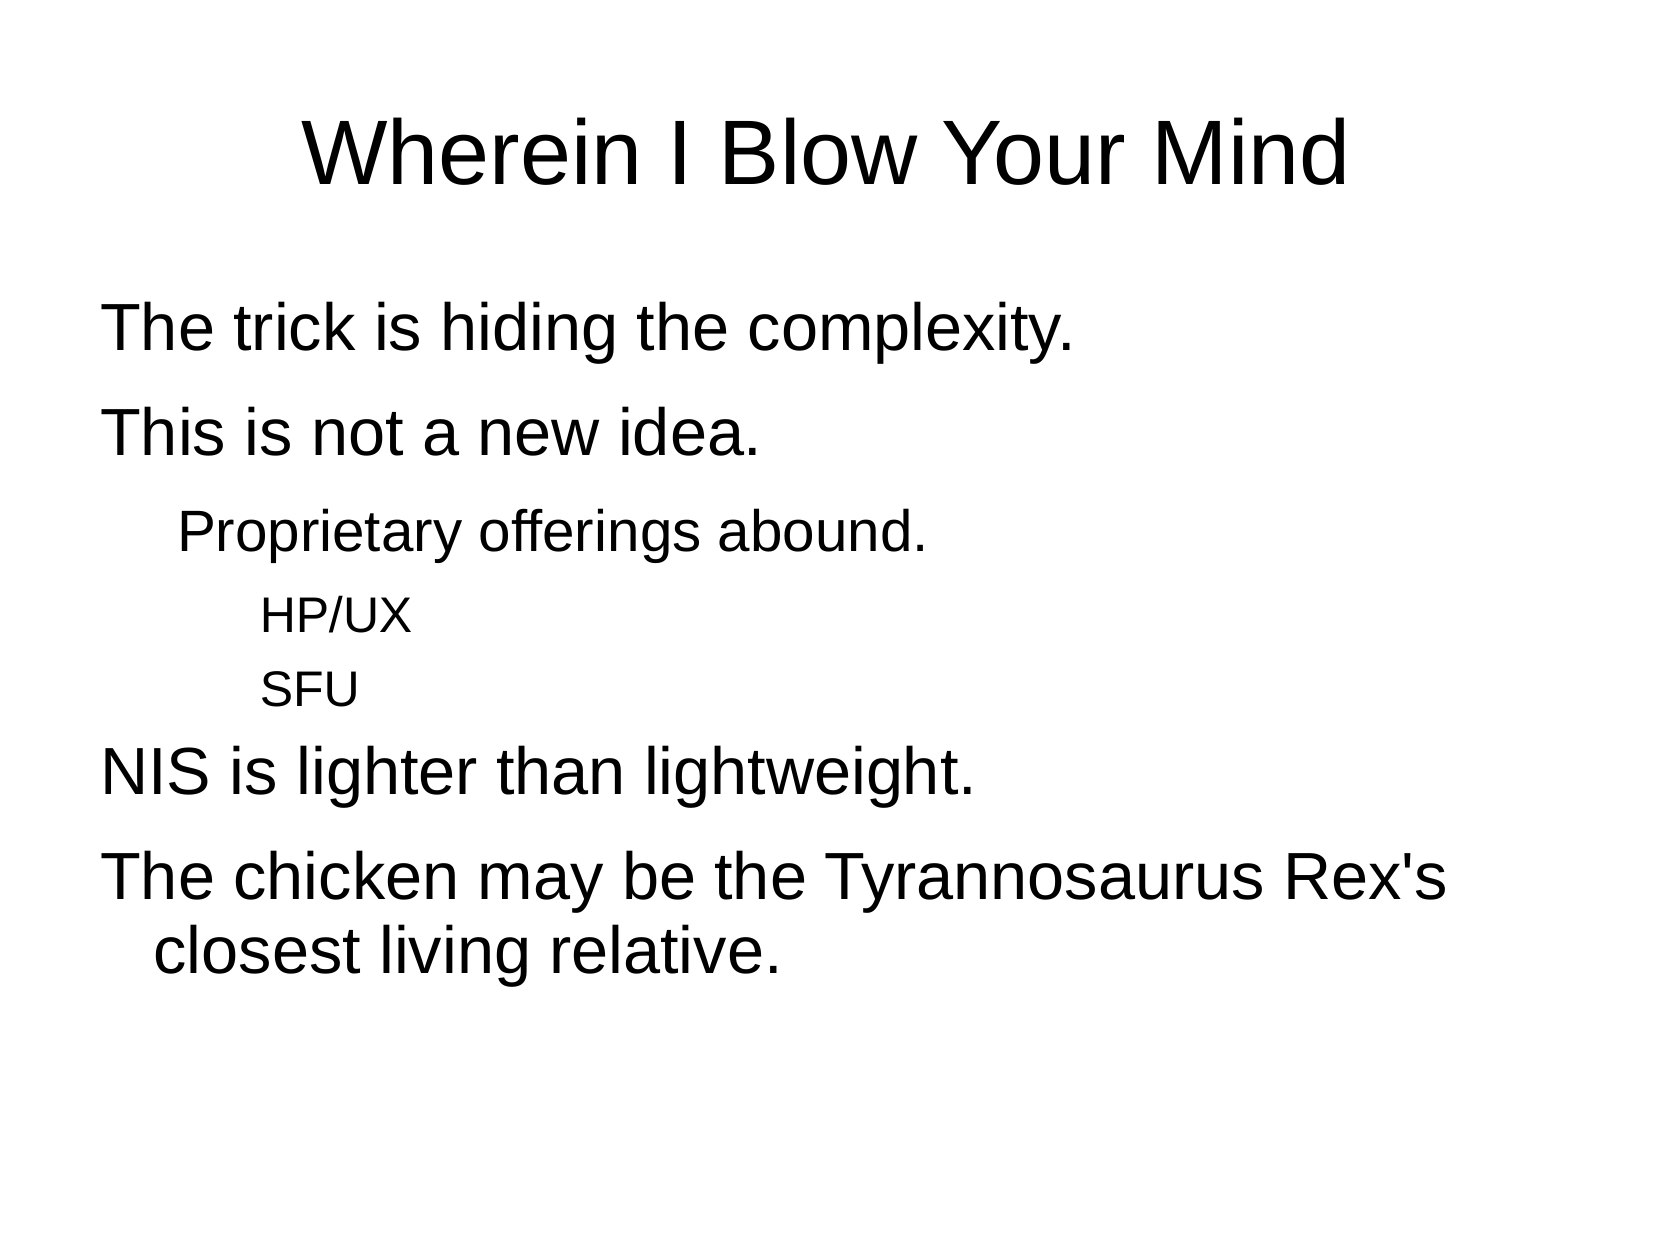

# Wherein I Blow Your Mind
The trick is hiding the complexity.
This is not a new idea.
Proprietary offerings abound.
HP/UX
SFU
NIS is lighter than lightweight.
The chicken may be the Tyrannosaurus Rex's closest living relative.